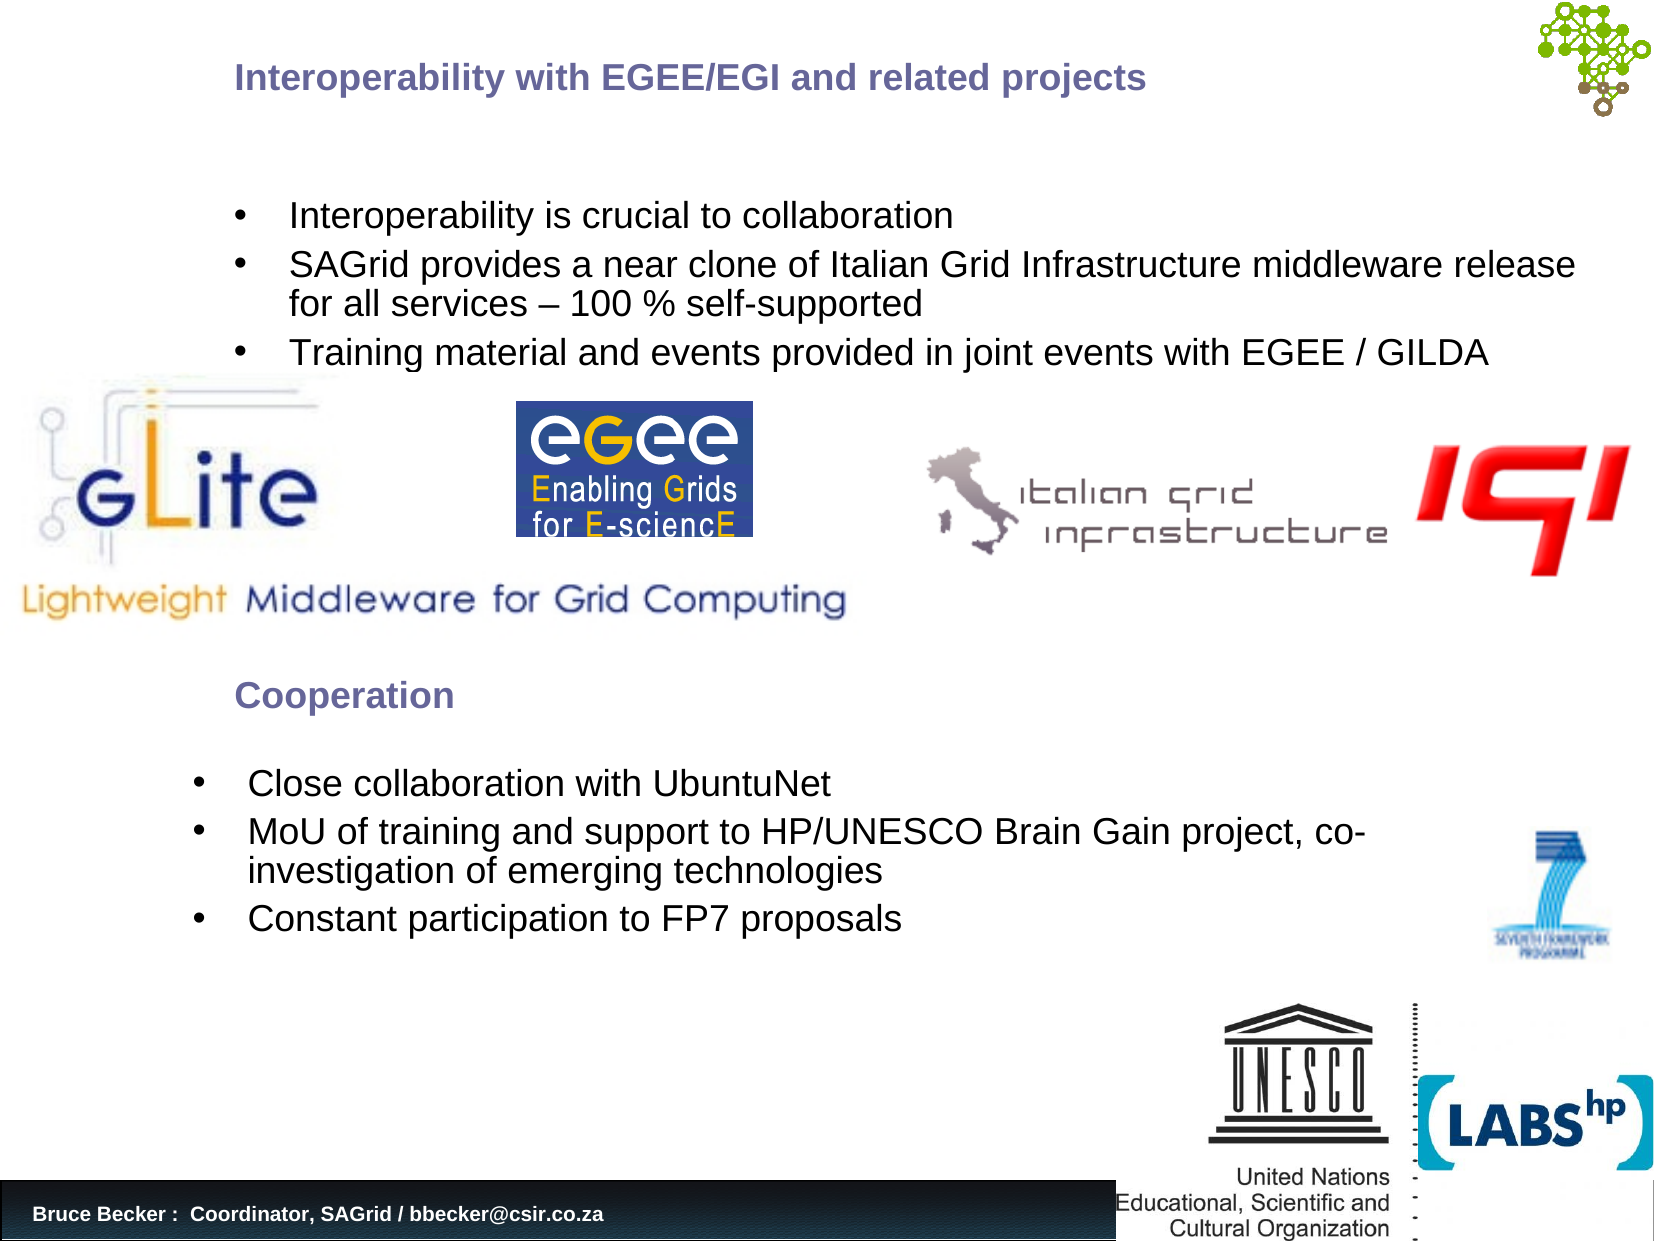

# Interoperability with EGEE/EGI and related projects
Interoperability is crucial to collaboration
SAGrid provides a near clone of Italian Grid Infrastructure middleware release for all services – 100 % self-supported
Training material and events provided in joint events with EGEE / GILDA
Cooperation
Close collaboration with UbuntuNet
MoU of training and support to HP/UNESCO Brain Gain project, co-investigation of emerging technologies
Constant participation to FP7 proposals
27